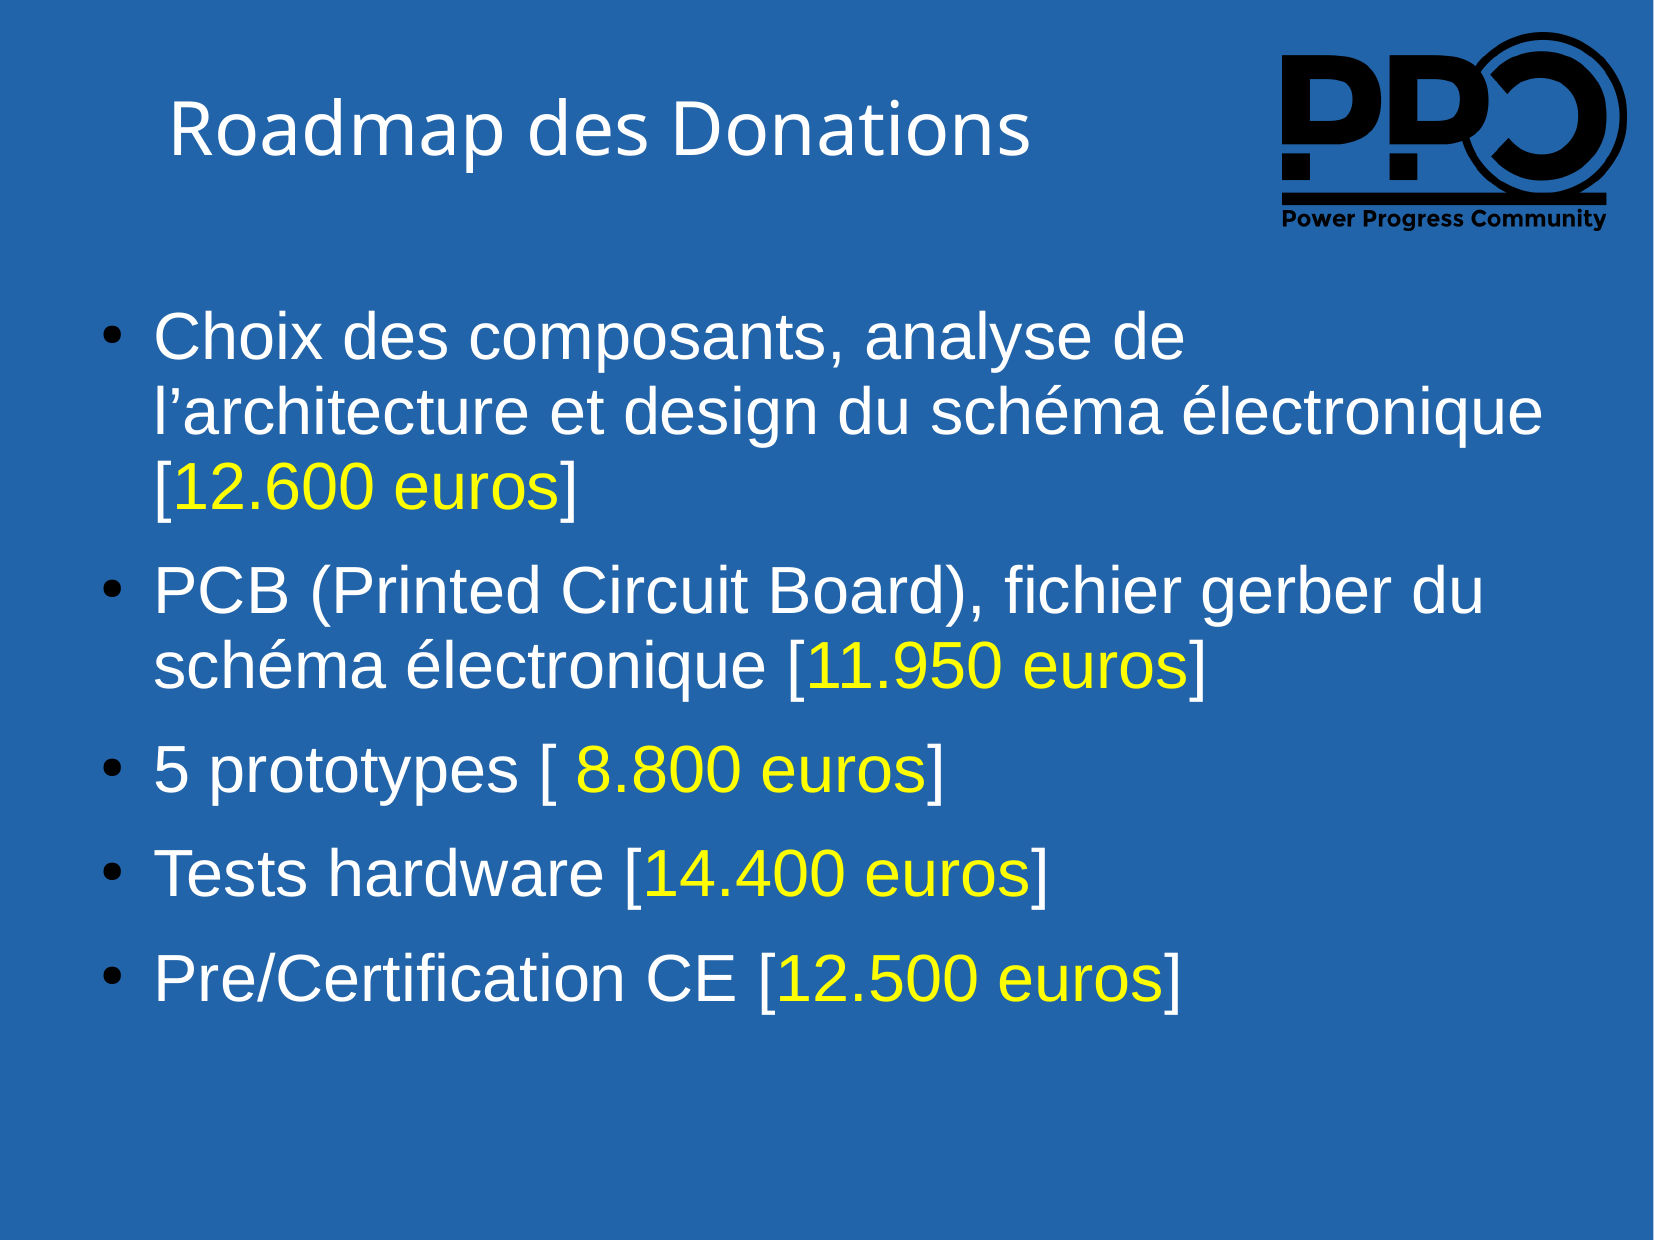

# Roadmap des Donations
Choix des composants, analyse de l’architecture et design du schéma électronique [12.600 euros]
PCB (Printed Circuit Board), fichier gerber du schéma électronique [11.950 euros]
5 prototypes [ 8.800 euros]
Tests hardware [14.400 euros]
Pre/Certification CE [12.500 euros]